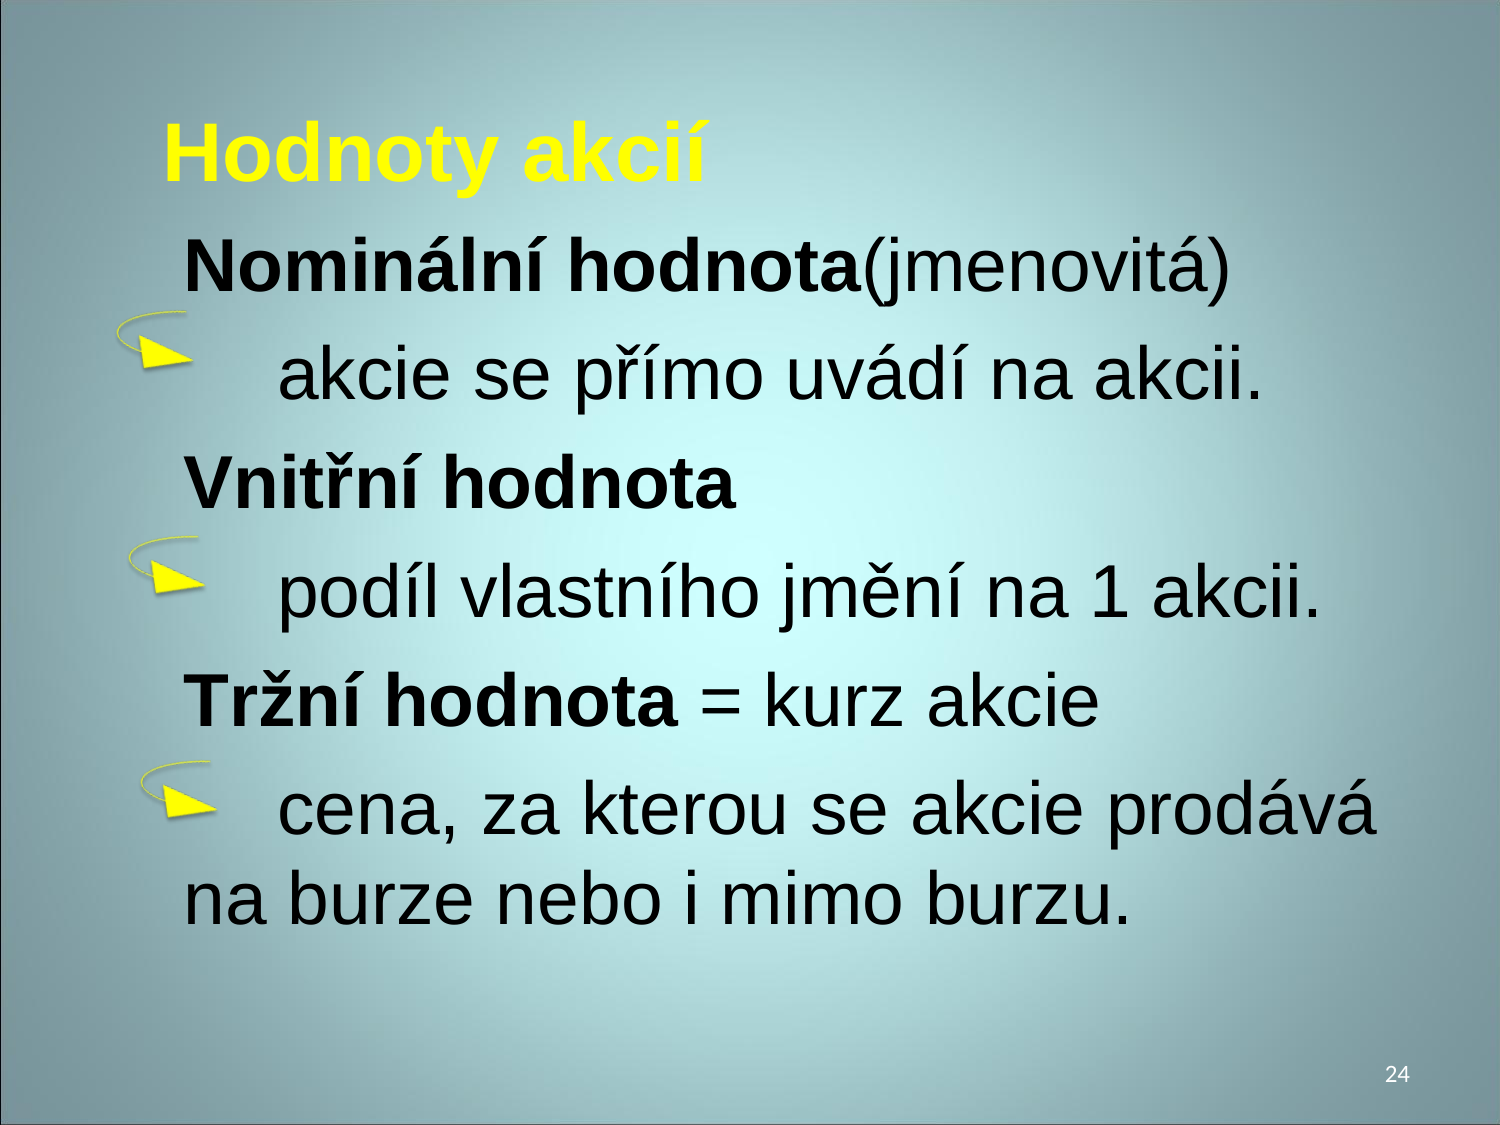

# Hodnoty akcií
	Nominální hodnota(jmenovitá)
		akcie se přímo uvádí na akcii.
	Vnitřní hodnota
		podíl vlastního jmění na 1 akcii.
	Tržní hodnota = kurz akcie
		cena, za kterou se akcie prodává na burze nebo i mimo burzu.